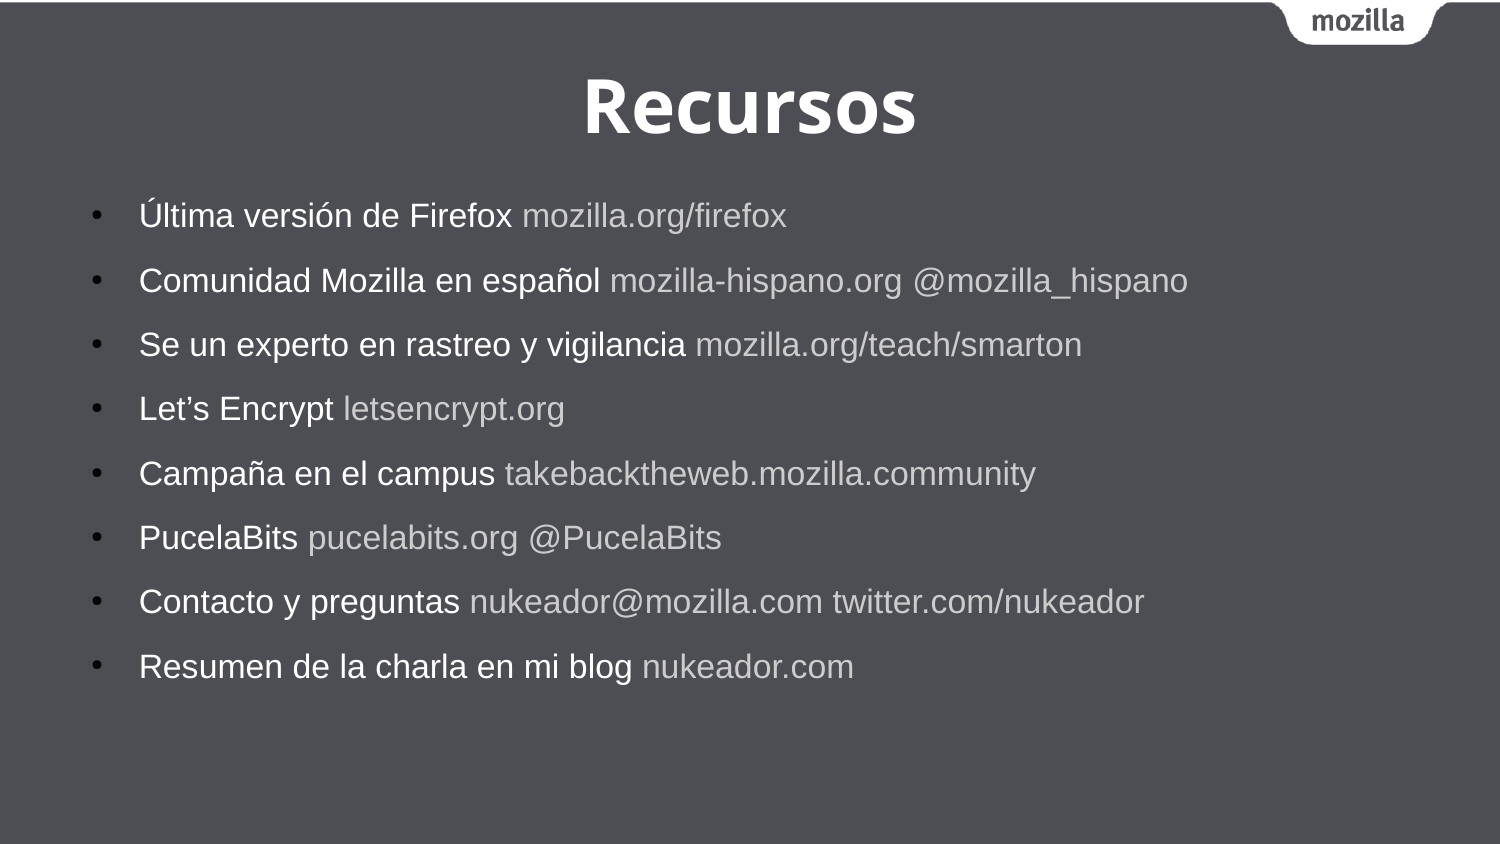

# Recursos
Última versión de Firefox mozilla.org/firefox
Comunidad Mozilla en español mozilla-hispano.org @mozilla_hispano
Se un experto en rastreo y vigilancia mozilla.org/teach/smarton
Let’s Encrypt letsencrypt.org
Campaña en el campus takebacktheweb.mozilla.community
PucelaBits pucelabits.org @PucelaBits
Contacto y preguntas nukeador@mozilla.com twitter.com/nukeador
Resumen de la charla en mi blog nukeador.com